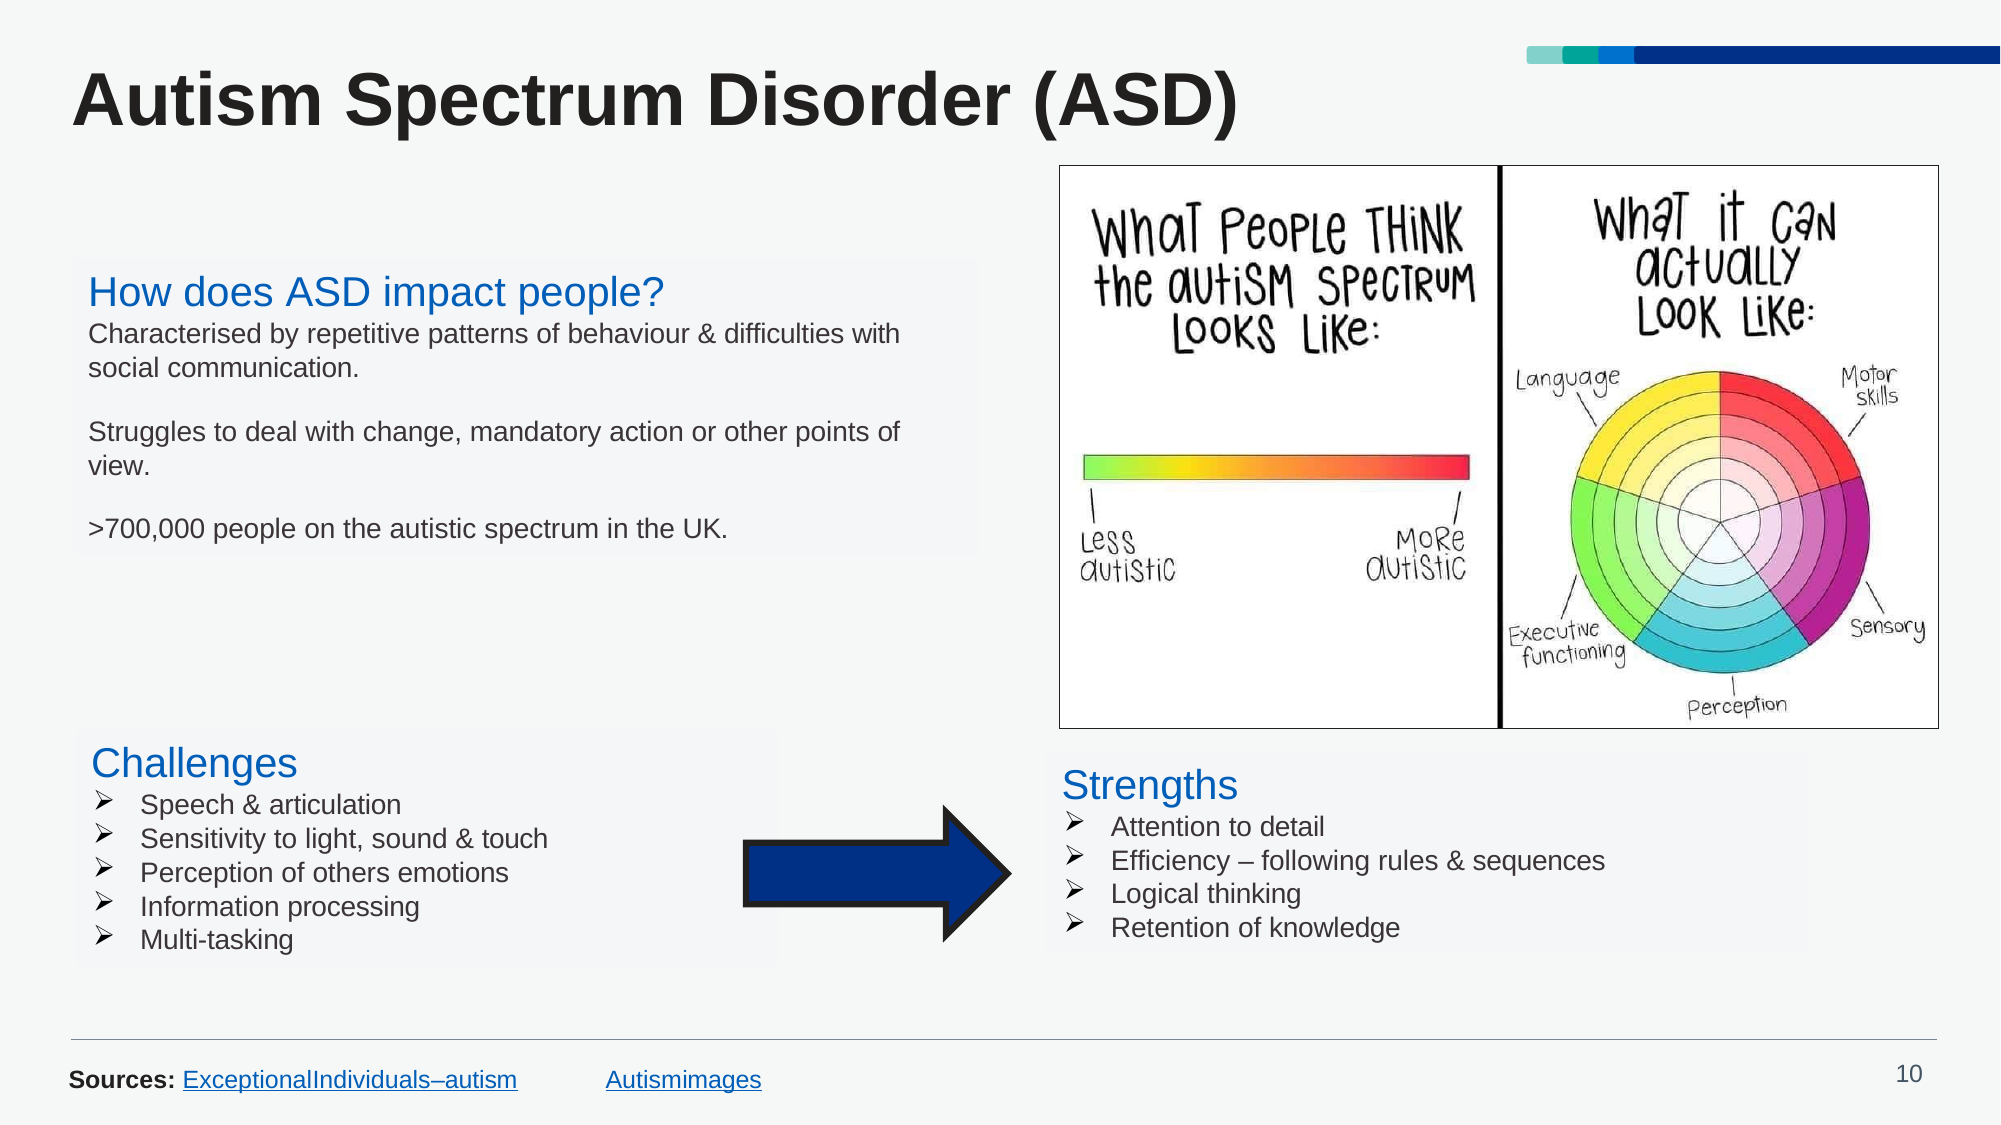

# Autism Spectrum Disorder (ASD)
How does ASD impact people?
Characterised by repetitive patterns of behaviour & difficulties with social communication.
Struggles to deal with change, mandatory action or other points of view.
>700,000 people on the autistic spectrum in the UK.
Challenges
Strengths
Speech & articulation
Sensitivity to light, sound & touch
Perception of others emotions
Information processing
Multi-tasking
Attention to detail
Efficiency – following rules & sequences
Logical thinking
Retention of knowledge
Sources: ExceptionalIndividuals–autism
Autismimages